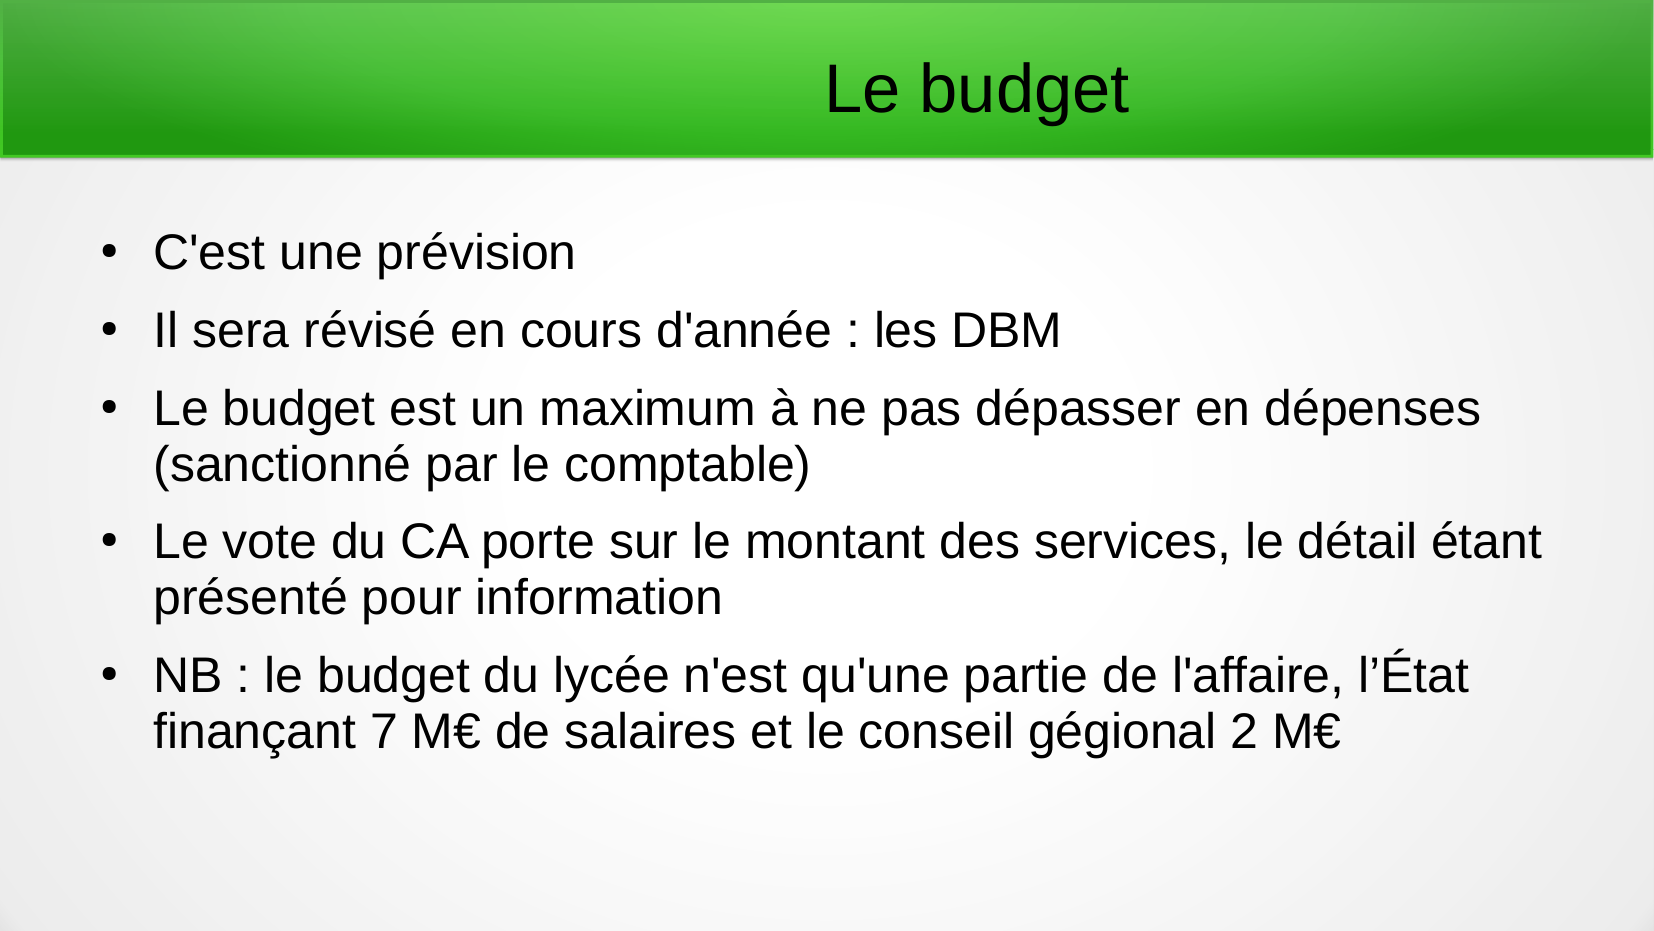

# Le budget
C'est une prévision
Il sera révisé en cours d'année : les DBM
Le budget est un maximum à ne pas dépasser en dépenses (sanctionné par le comptable)
Le vote du CA porte sur le montant des services, le détail étant présenté pour information
NB : le budget du lycée n'est qu'une partie de l'affaire, l’État finançant 7 M€ de salaires et le conseil gégional 2 M€